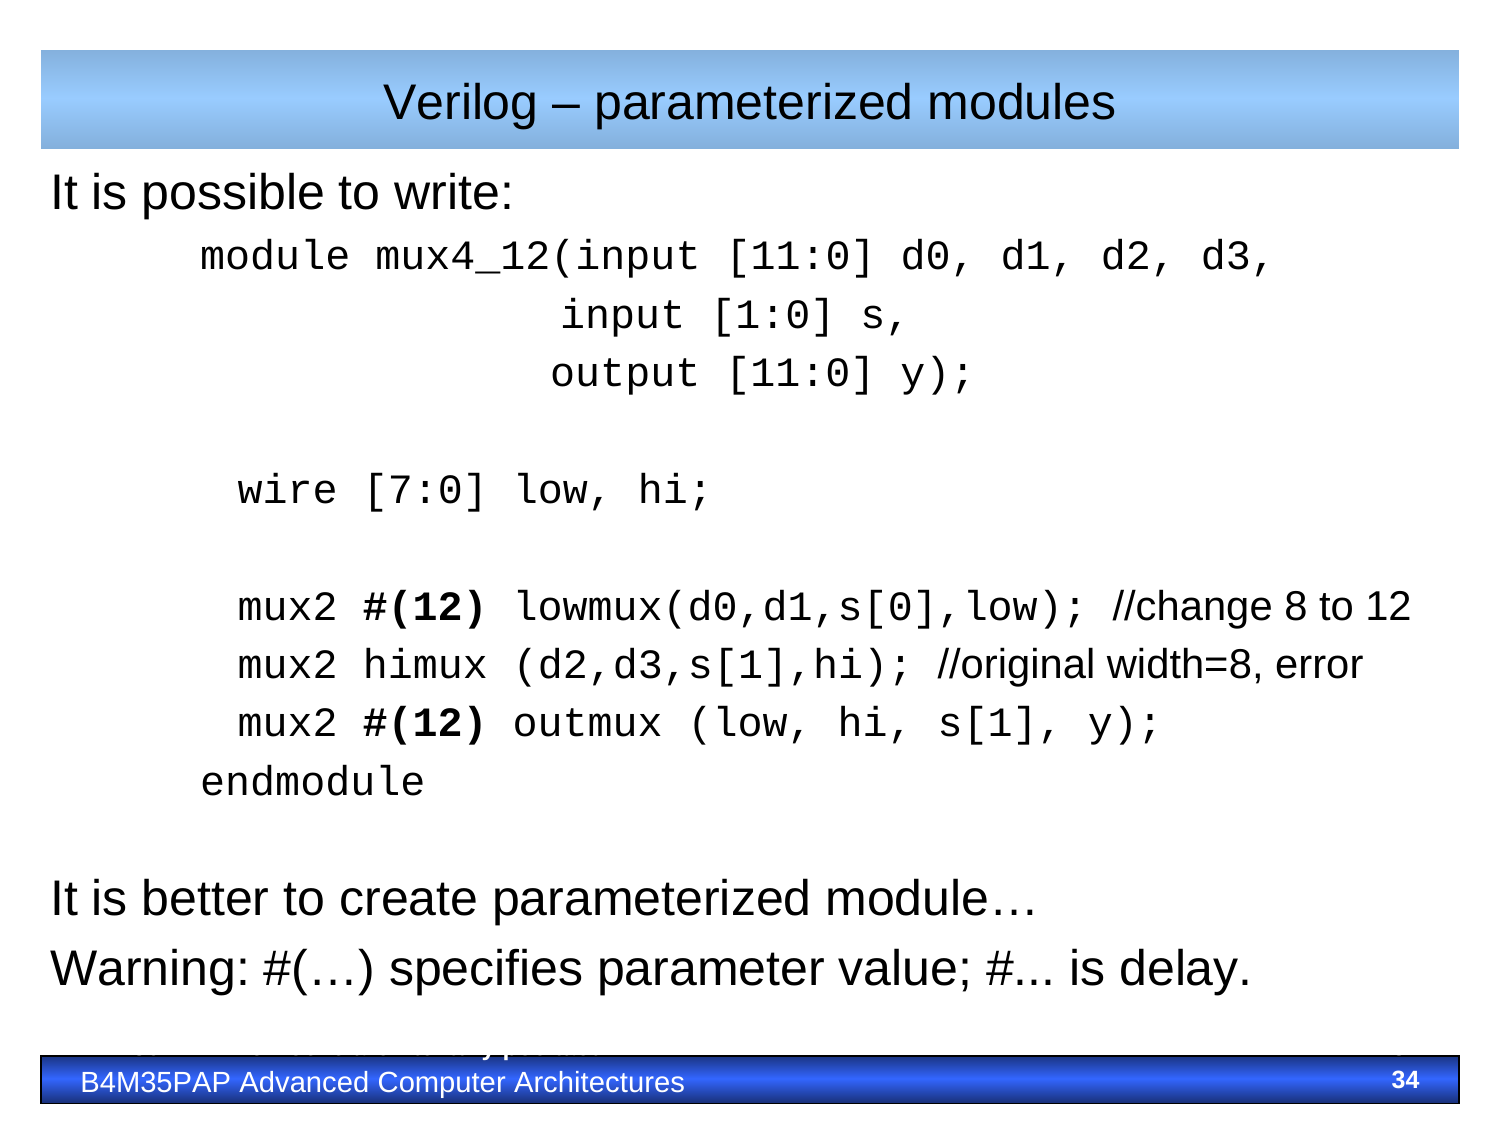

# Verilog – parameterized modules
It is possible to write:
module mux4_12(input [11:0] d0, d1, d2, d3,
			 input [1:0] s,
 output [11:0] y);
	wire [7:0] low, hi;
	mux2 #(12) lowmux(d0,d1,s[0],low); //change 8 to 12
	mux2 himux (d2,d3,s[1],hi); //original width=8, error
	mux2 #(12) outmux (low, hi, s[1], y);
endmodule
It is better to create parameterized module…
Warning: #(…) specifies parameter value; #... is delay.
A4M36PAP Pokročilé architektury počítačů